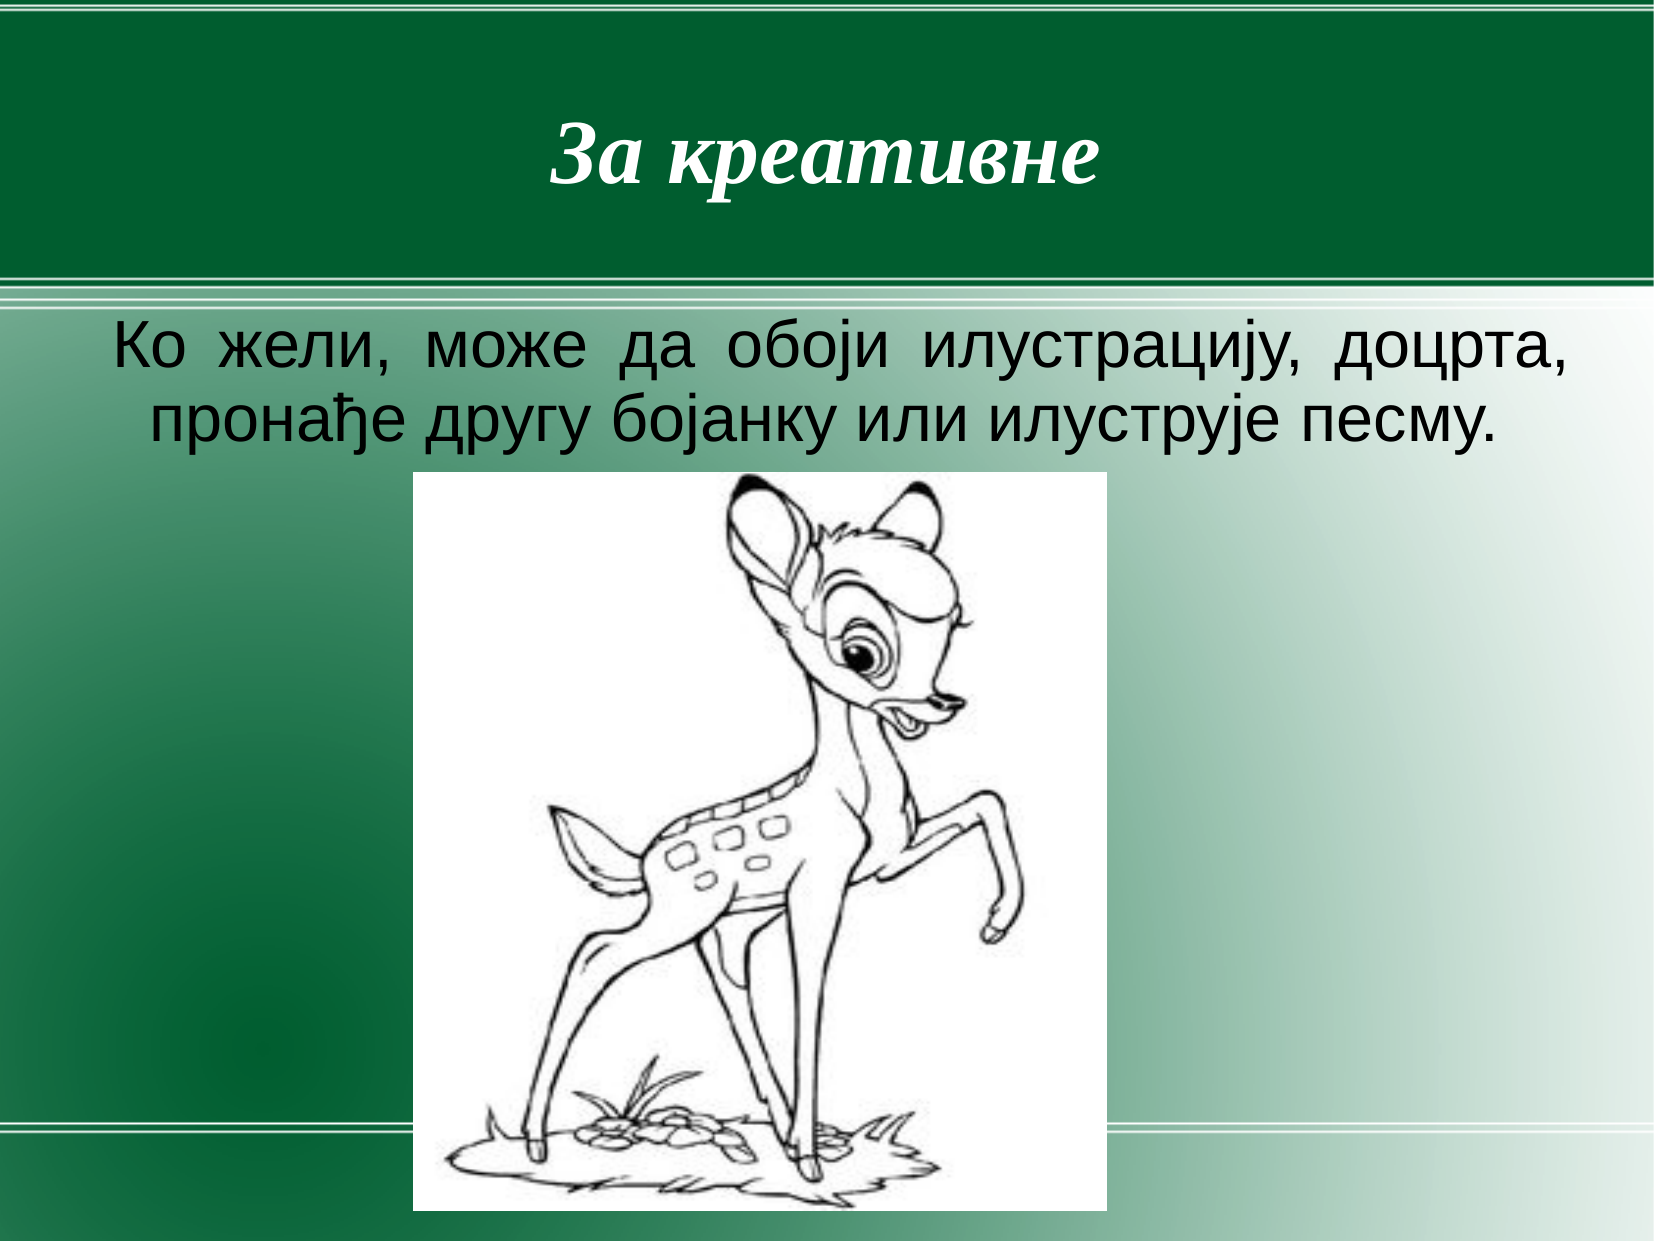

# За креативне
Ко жели, може да обоји илустрацију, доцрта, пронађе другу бојанку или илуструје песму.